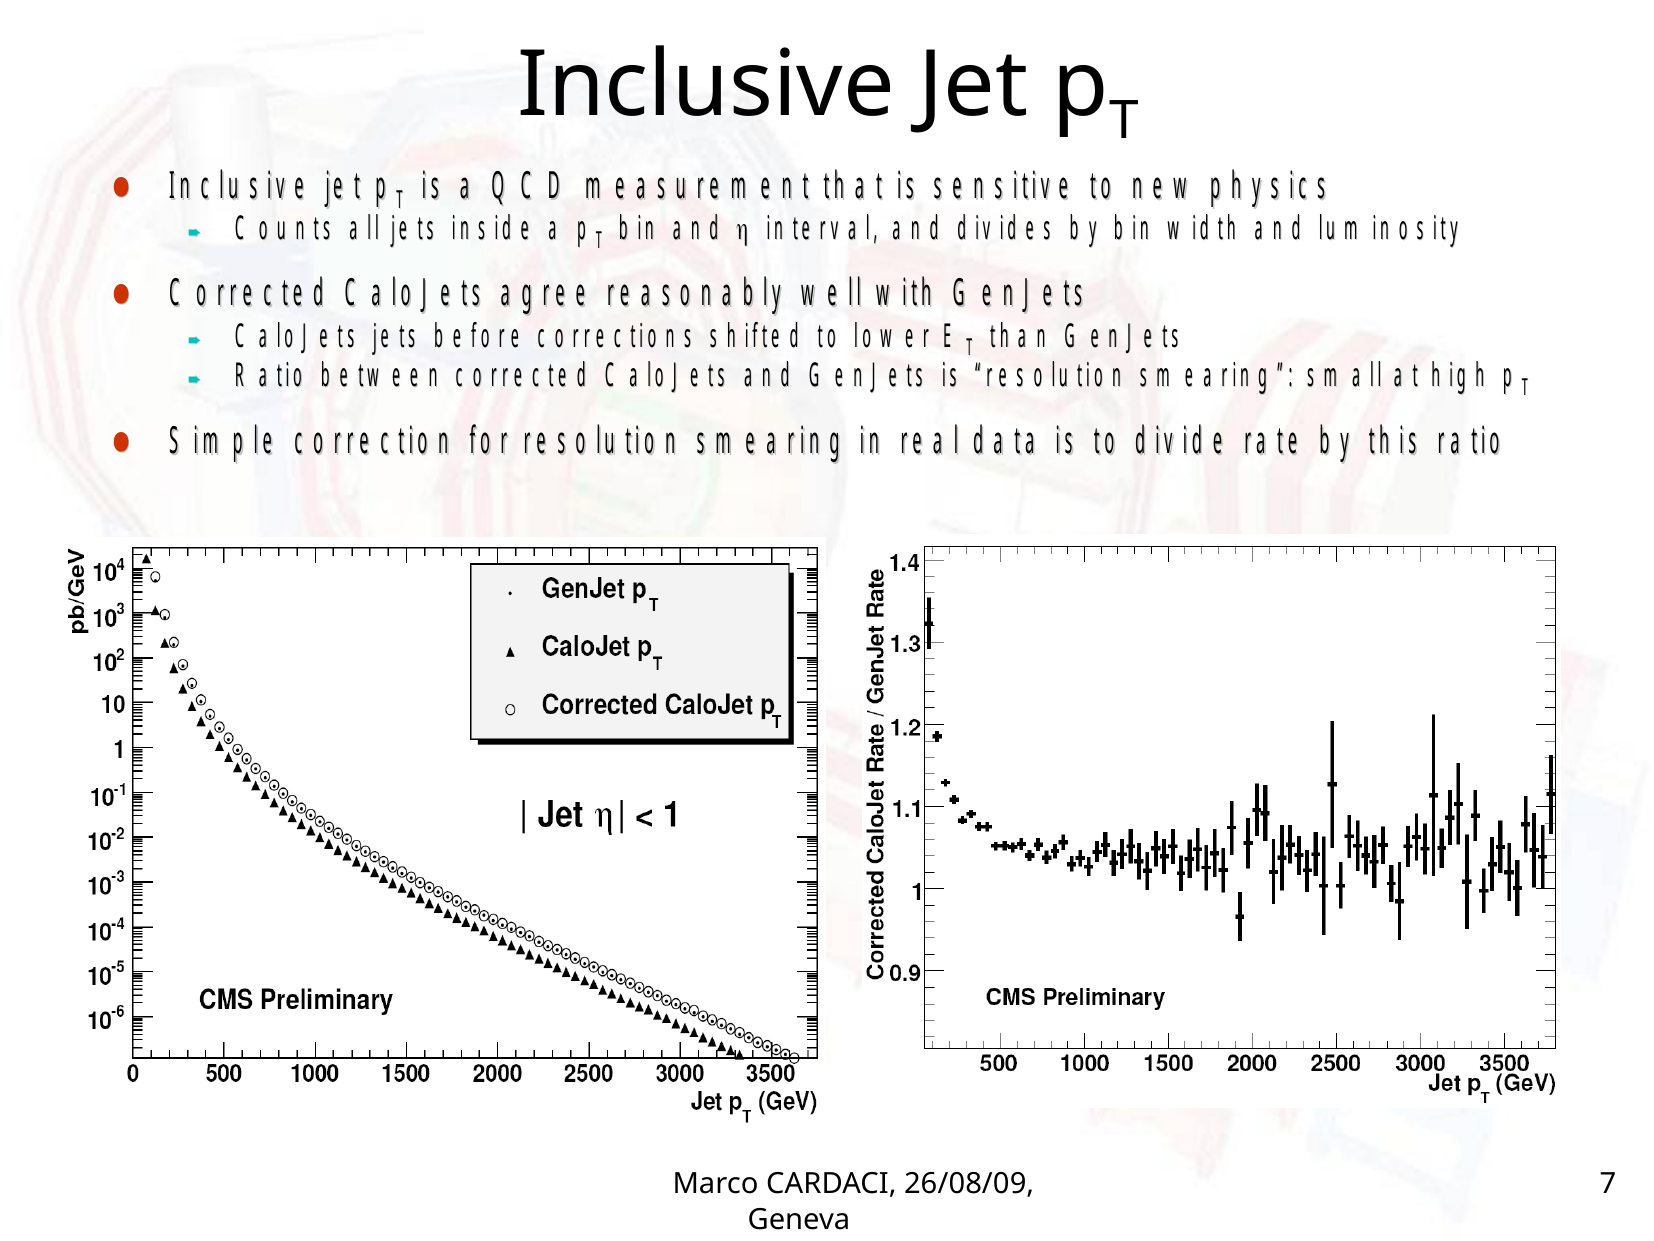

# Inclusive Jet pT
Marco CARDACI, 26/08/09, Geneva
7